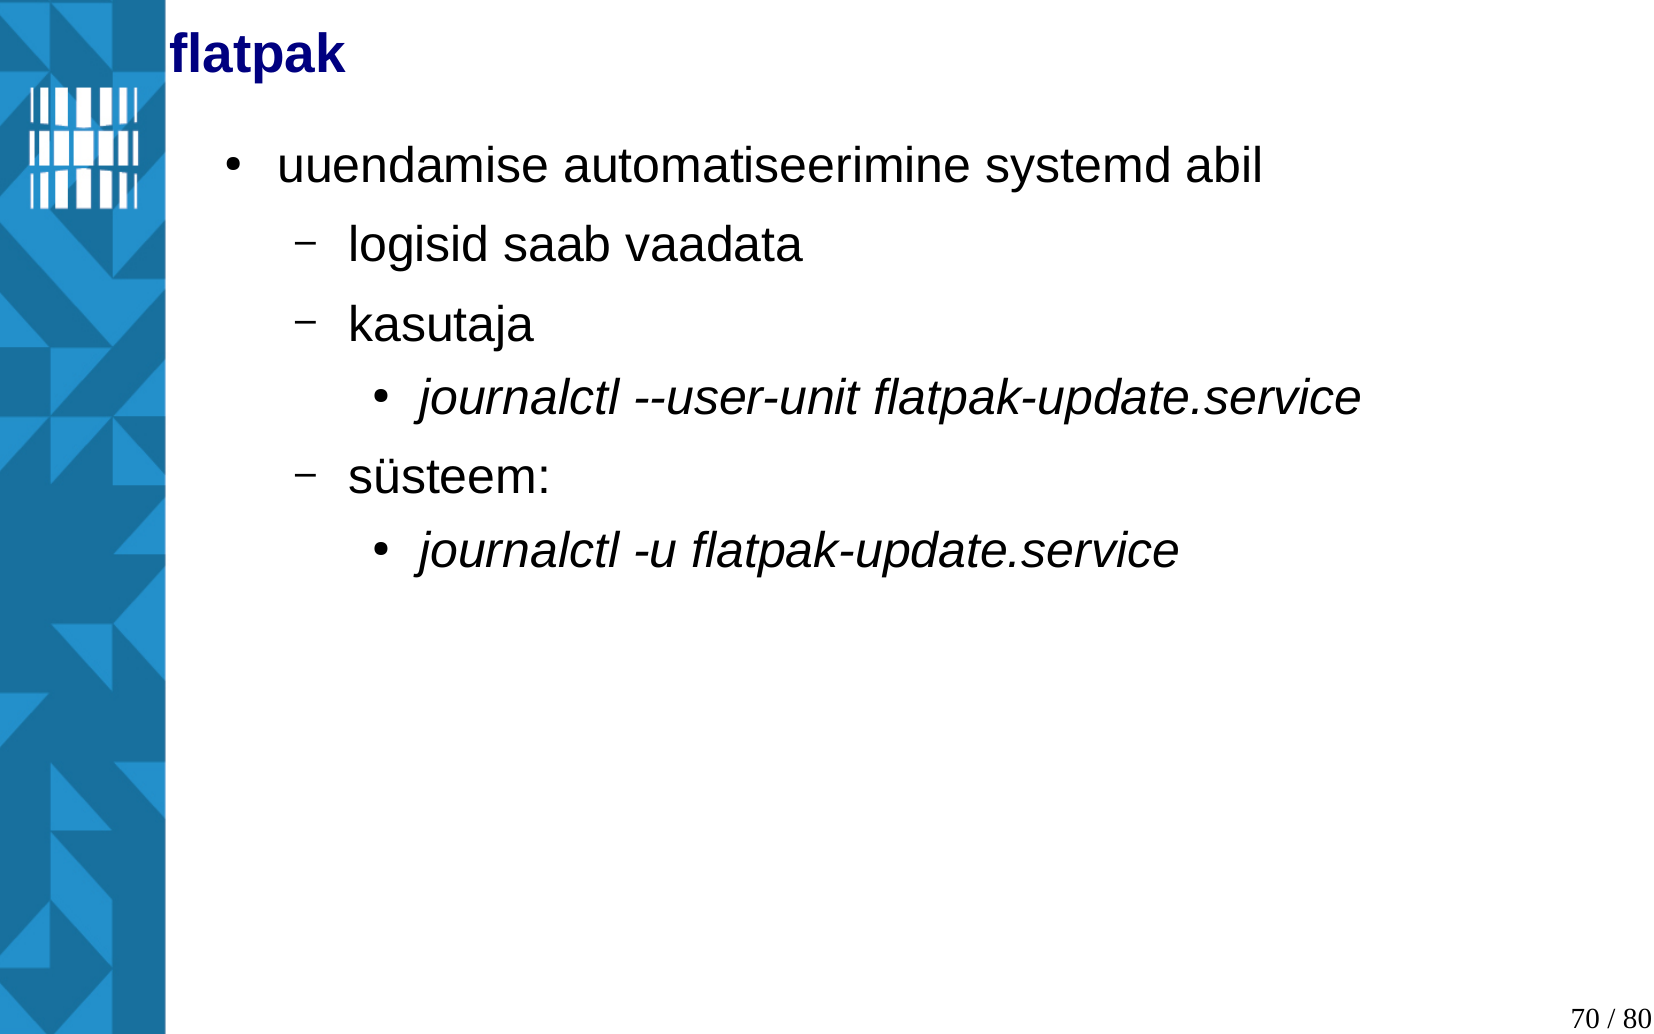

# flatpak
uuendamise automatiseerimine systemd abil
logisid saab vaadata
kasutaja
journalctl --user-unit flatpak-update.service
süsteem:
journalctl -u flatpak-update.service
70